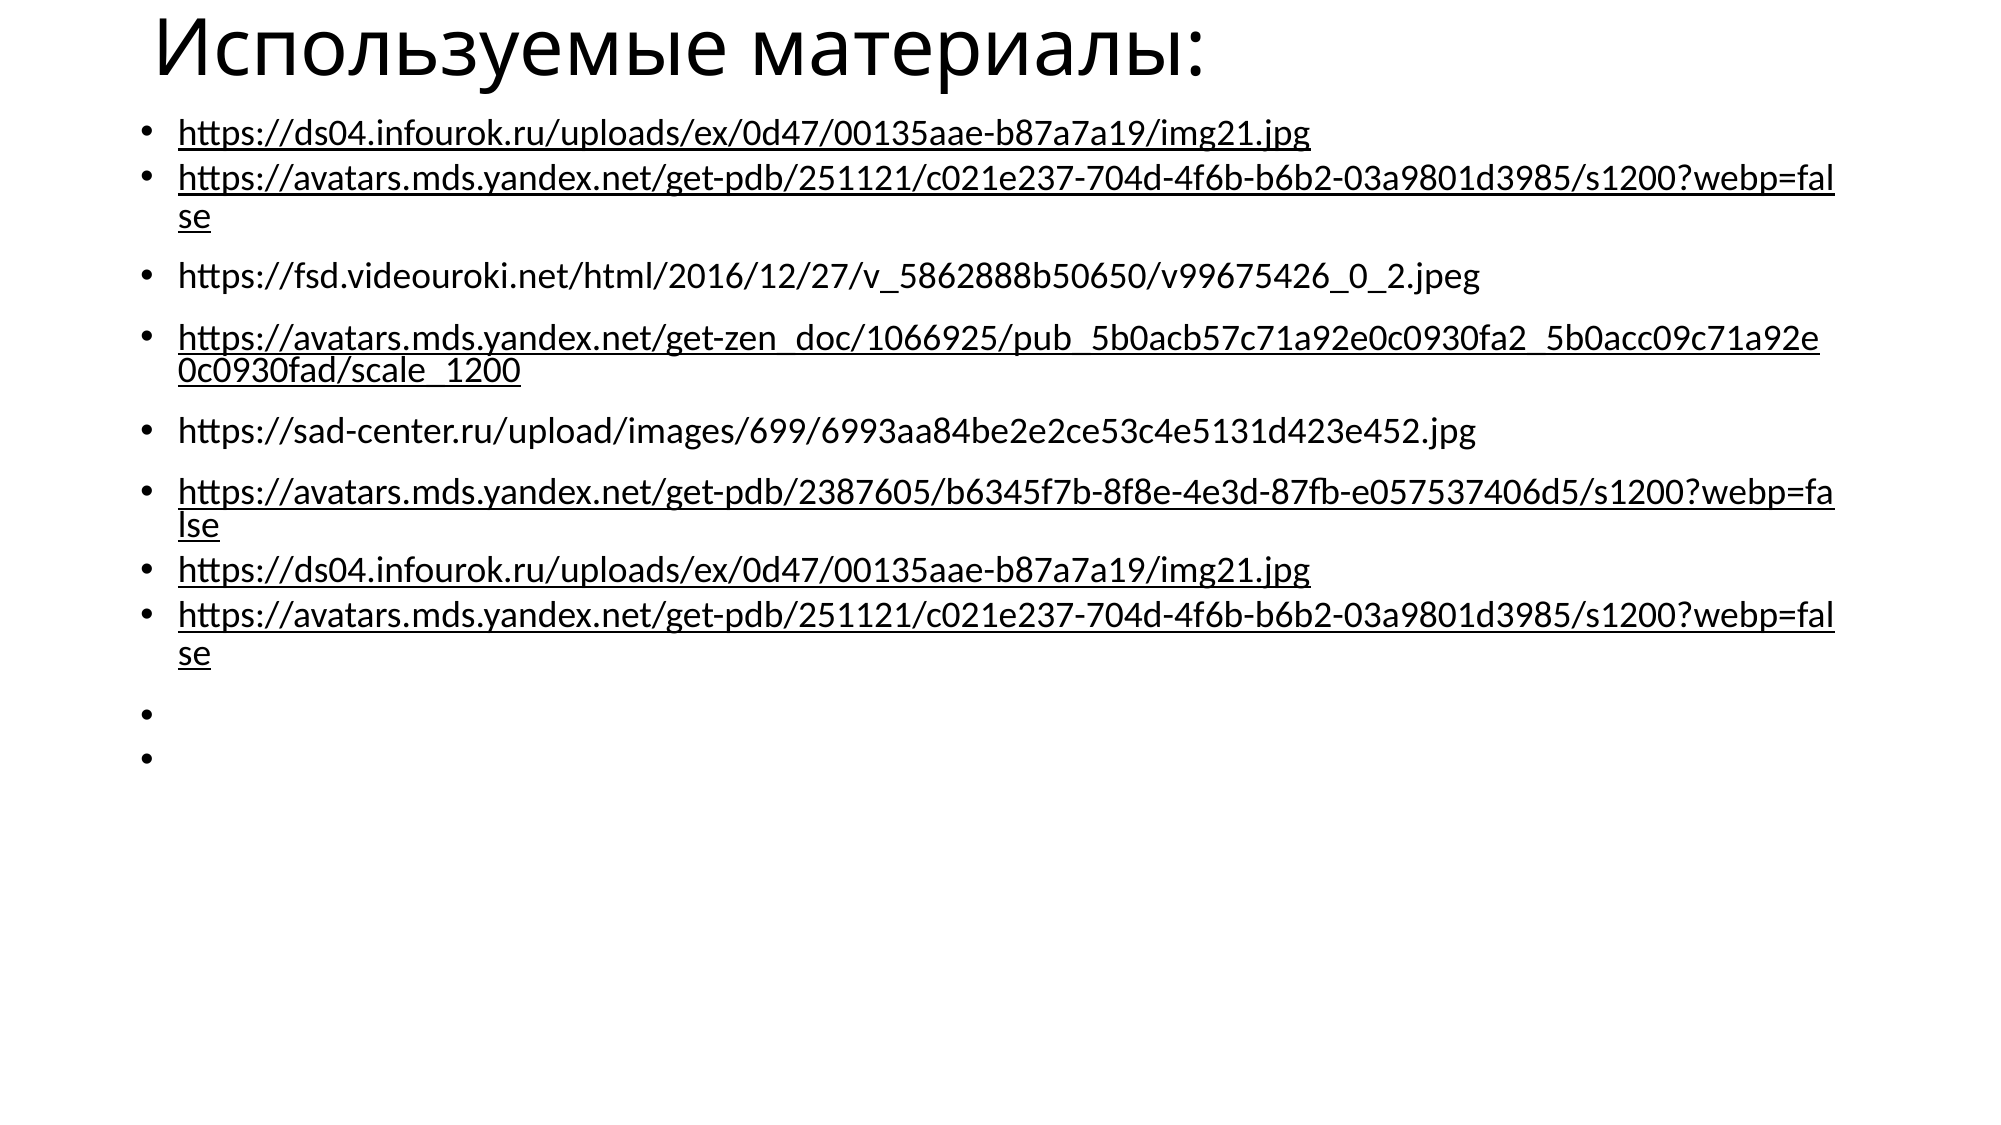

# Используемые материалы:
https://ds04.infourok.ru/uploads/ex/0d47/00135aae-b87a7a19/img21.jpg
https://avatars.mds.yandex.net/get-pdb/251121/c021e237-704d-4f6b-b6b2-03a9801d3985/s1200?webp=false
https://fsd.videouroki.net/html/2016/12/27/v_5862888b50650/v99675426_0_2.jpeg
https://avatars.mds.yandex.net/get-zen_doc/1066925/pub_5b0acb57c71a92e0c0930fa2_5b0acc09c71a92e0c0930fad/scale_1200
https://sad-center.ru/upload/images/699/6993aa84be2e2ce53c4e5131d423e452.jpg
https://avatars.mds.yandex.net/get-pdb/2387605/b6345f7b-8f8e-4e3d-87fb-e057537406d5/s1200?webp=false
https://ds04.infourok.ru/uploads/ex/0d47/00135aae-b87a7a19/img21.jpg
https://avatars.mds.yandex.net/get-pdb/251121/c021e237-704d-4f6b-b6b2-03a9801d3985/s1200?webp=false